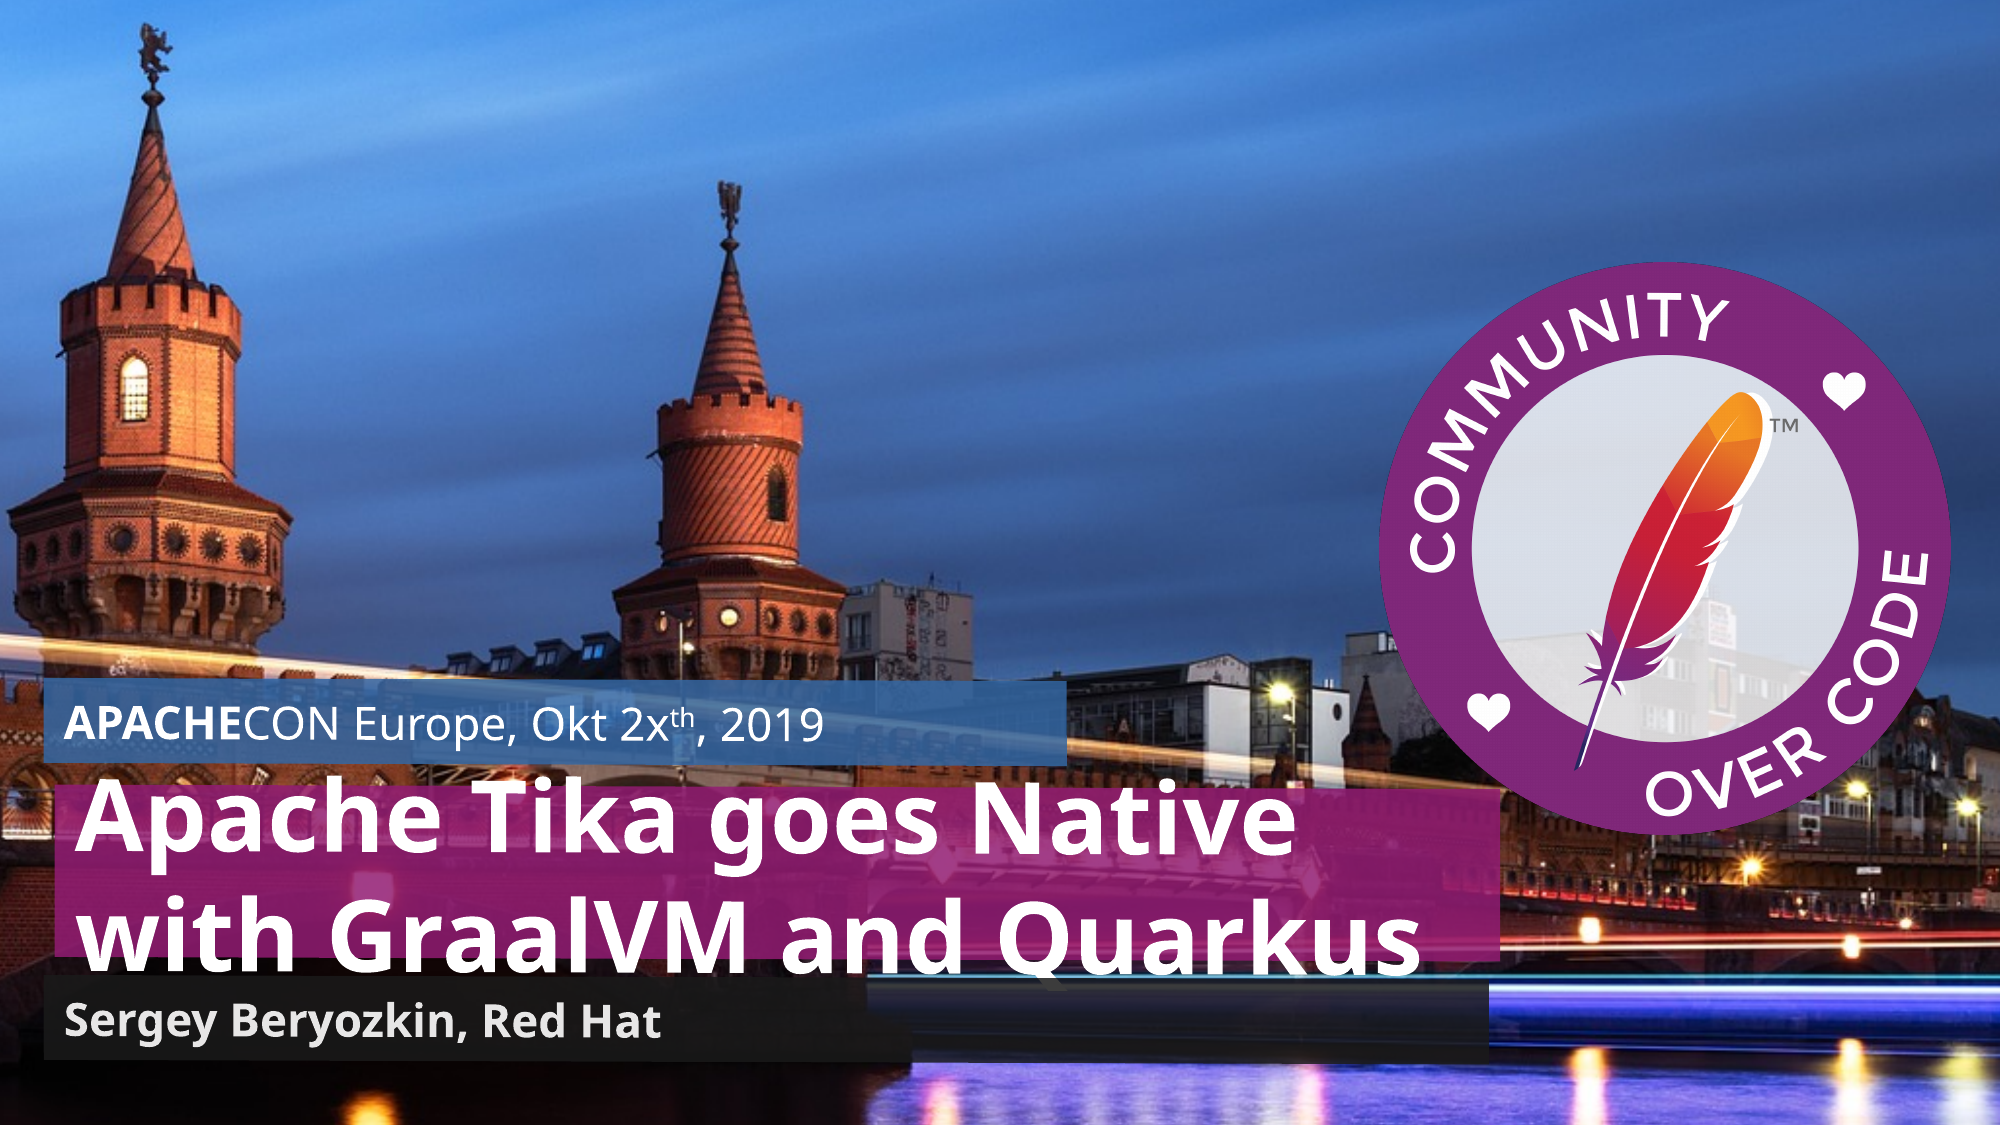

APACHECON Europe, Okt 2xth, 2019
Apache Tika goes Native
with GraalVM and Quarkus
Sergey Beryozkin, Red Hat